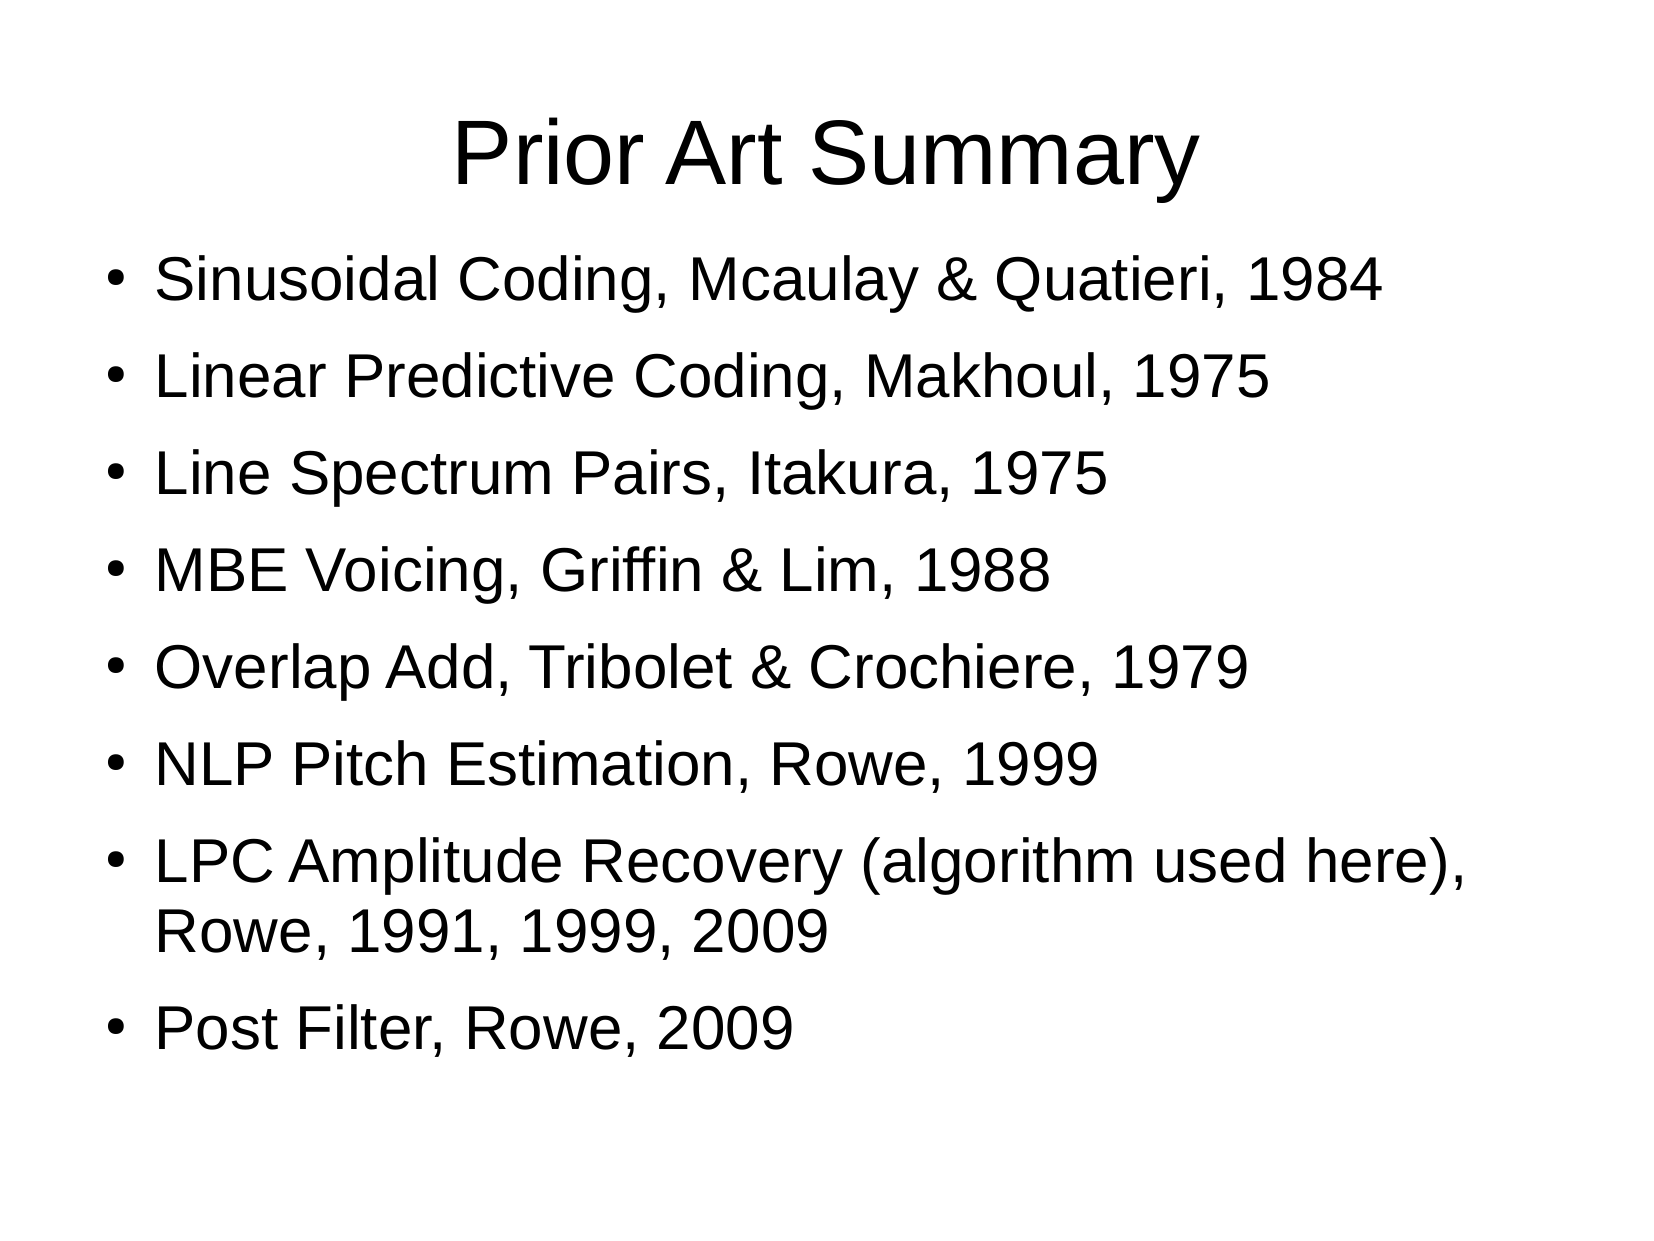

# Prior Art Summary
Sinusoidal Coding, Mcaulay & Quatieri, 1984
Linear Predictive Coding, Makhoul, 1975
Line Spectrum Pairs, Itakura, 1975
MBE Voicing, Griffin & Lim, 1988
Overlap Add, Tribolet & Crochiere, 1979
NLP Pitch Estimation, Rowe, 1999
LPC Amplitude Recovery (algorithm used here), Rowe, 1991, 1999, 2009
Post Filter, Rowe, 2009